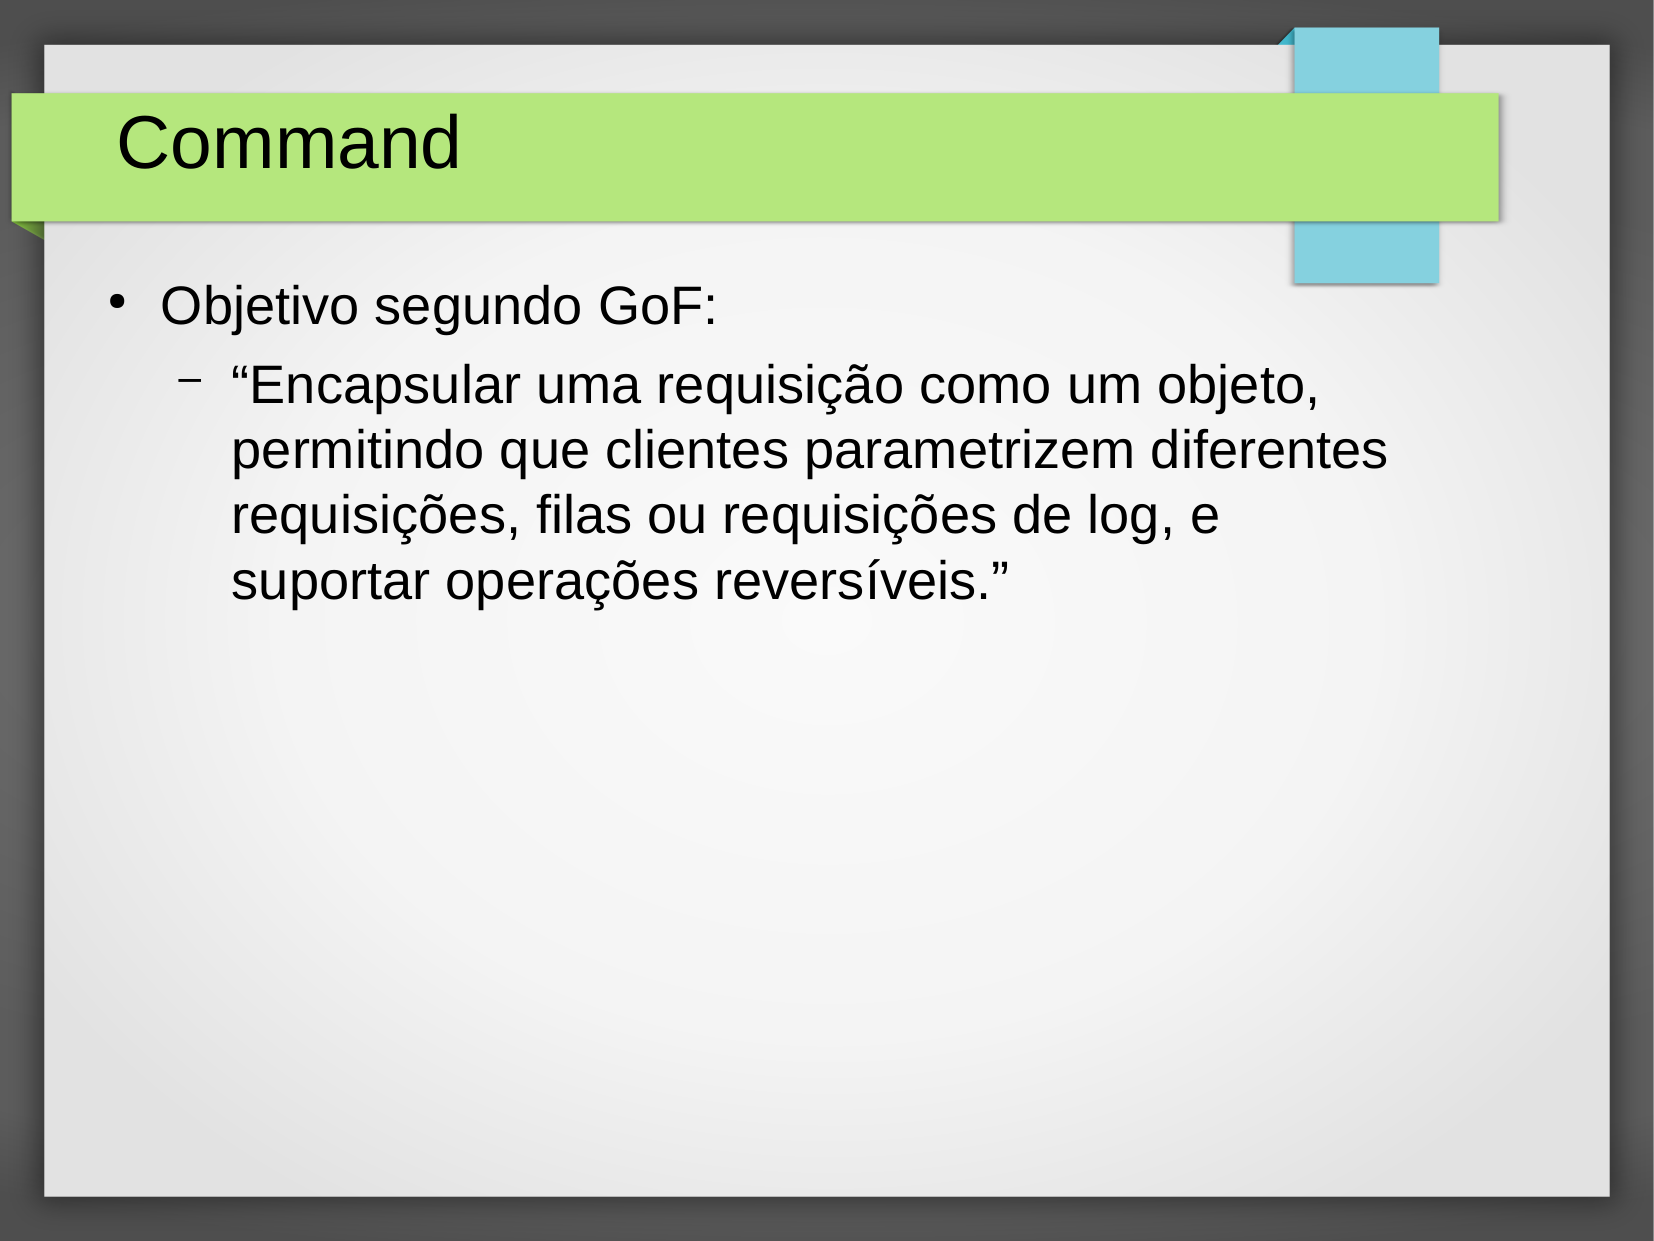

# Command
Objetivo segundo GoF:
“Encapsular uma requisição como um objeto, permitindo que clientes parametrizem diferentes requisições, filas ou requisições de log, e suportar operações reversíveis.”